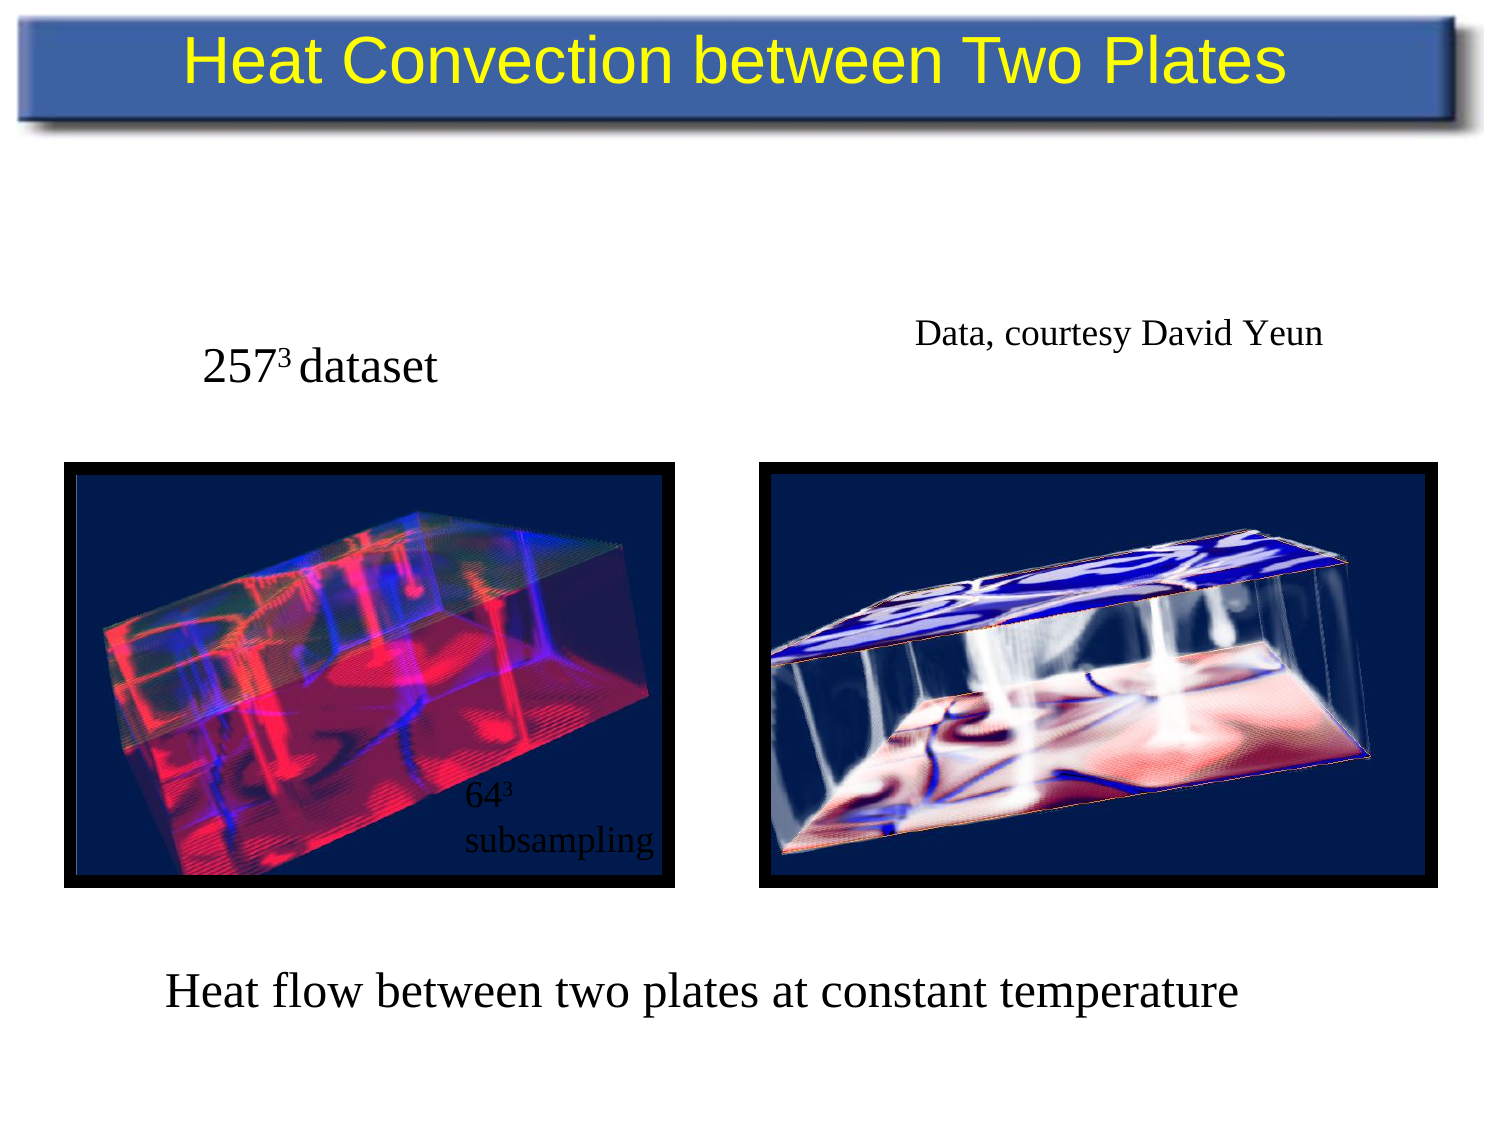

# Heat Convection between Two Plates
Data, courtesy David Yeun
2573 dataset
643
subsampling
Heat flow between two plates at constant temperature